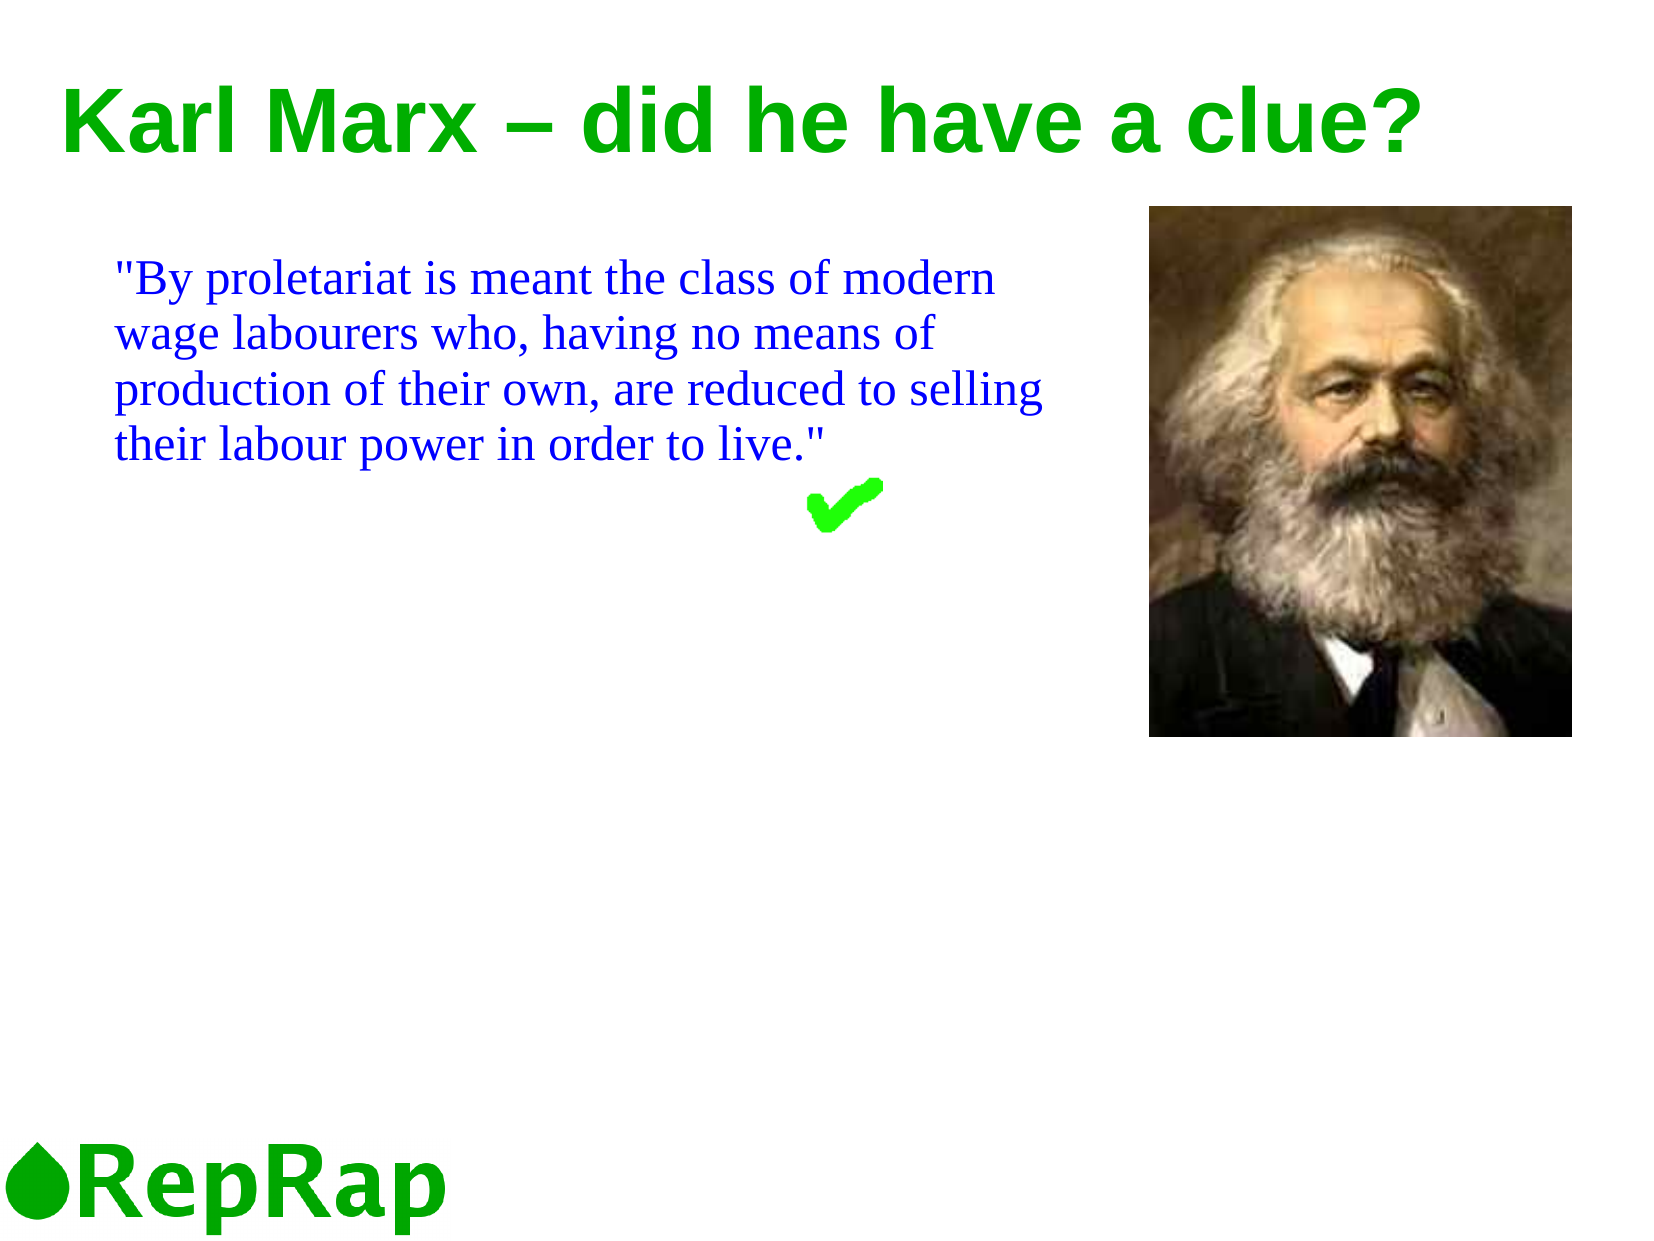

# Karl Marx – did he have a clue?
"By proletariat is meant the class of modern wage labourers who, having no means of production of their own, are reduced to selling their labour power in order to live."